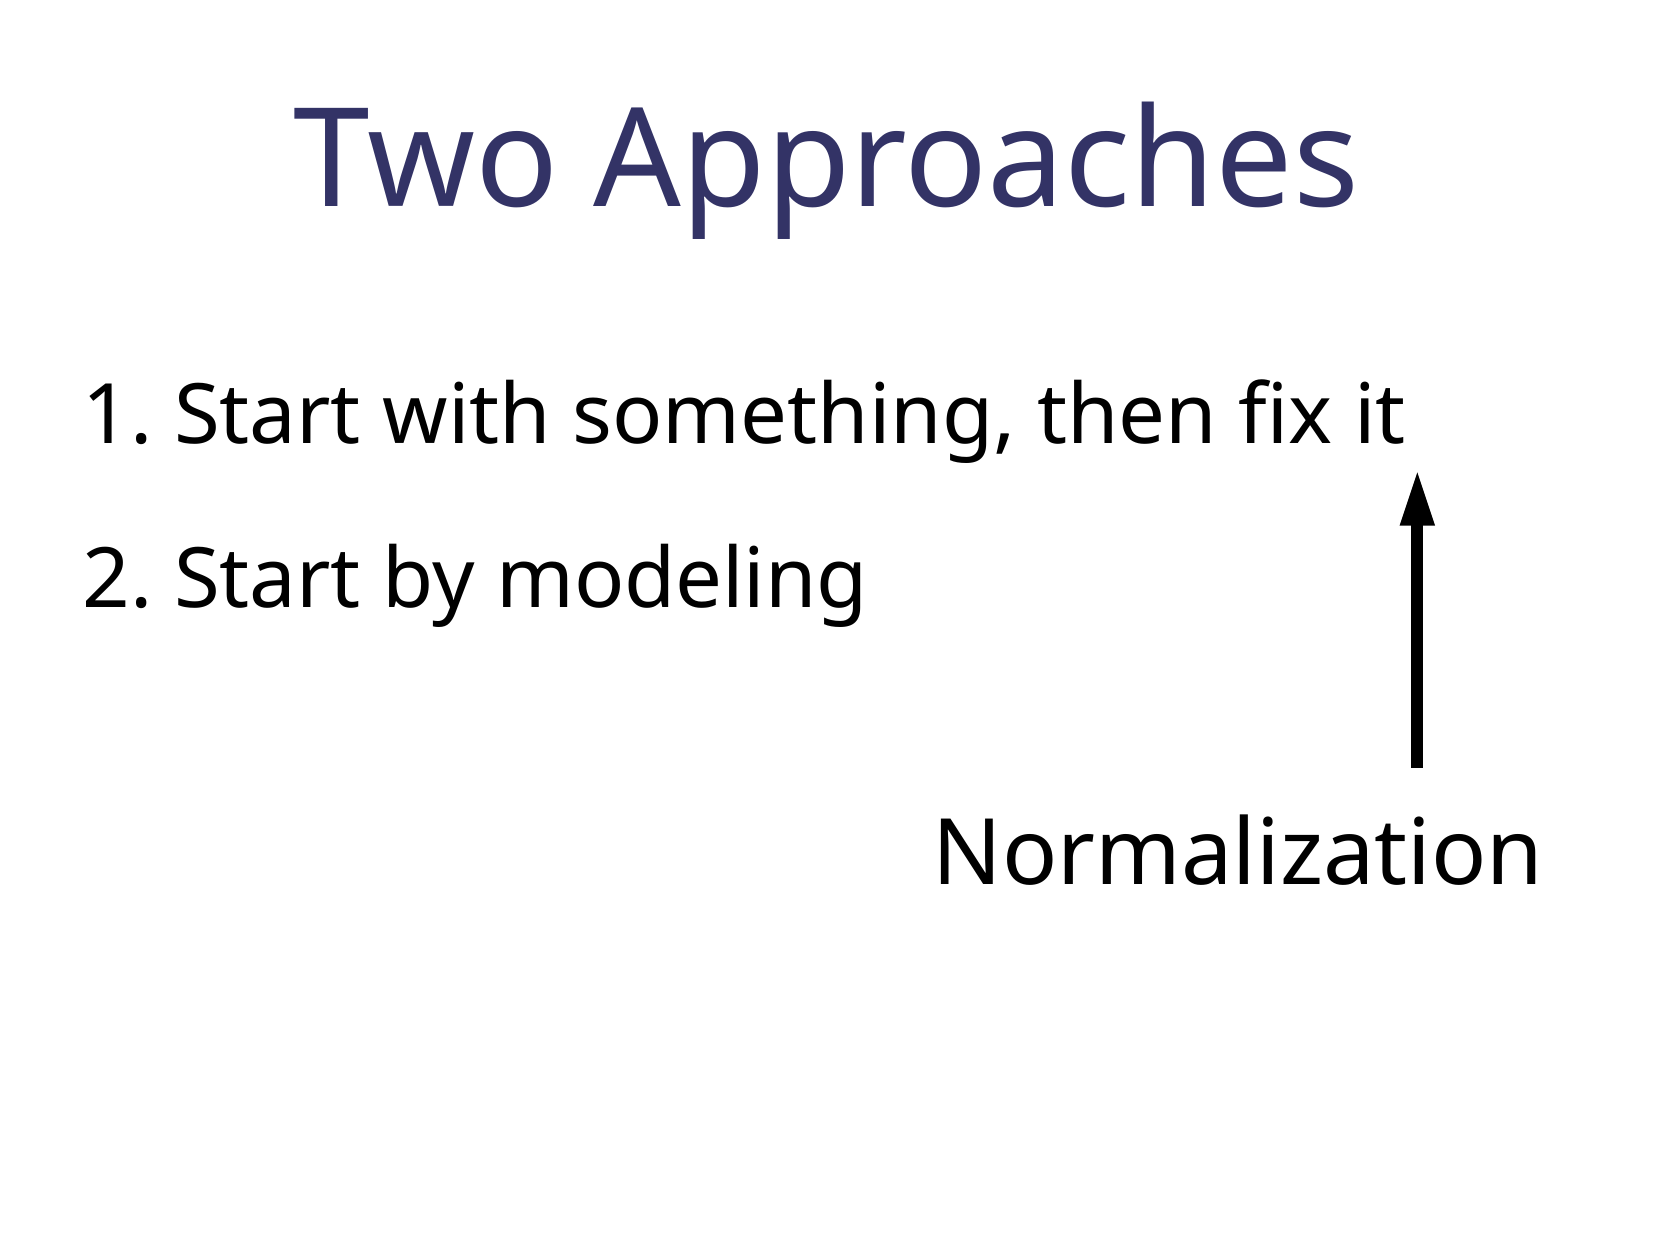

# Two Approaches
1. Start with something, then fix it
2. Start by modeling
Normalization